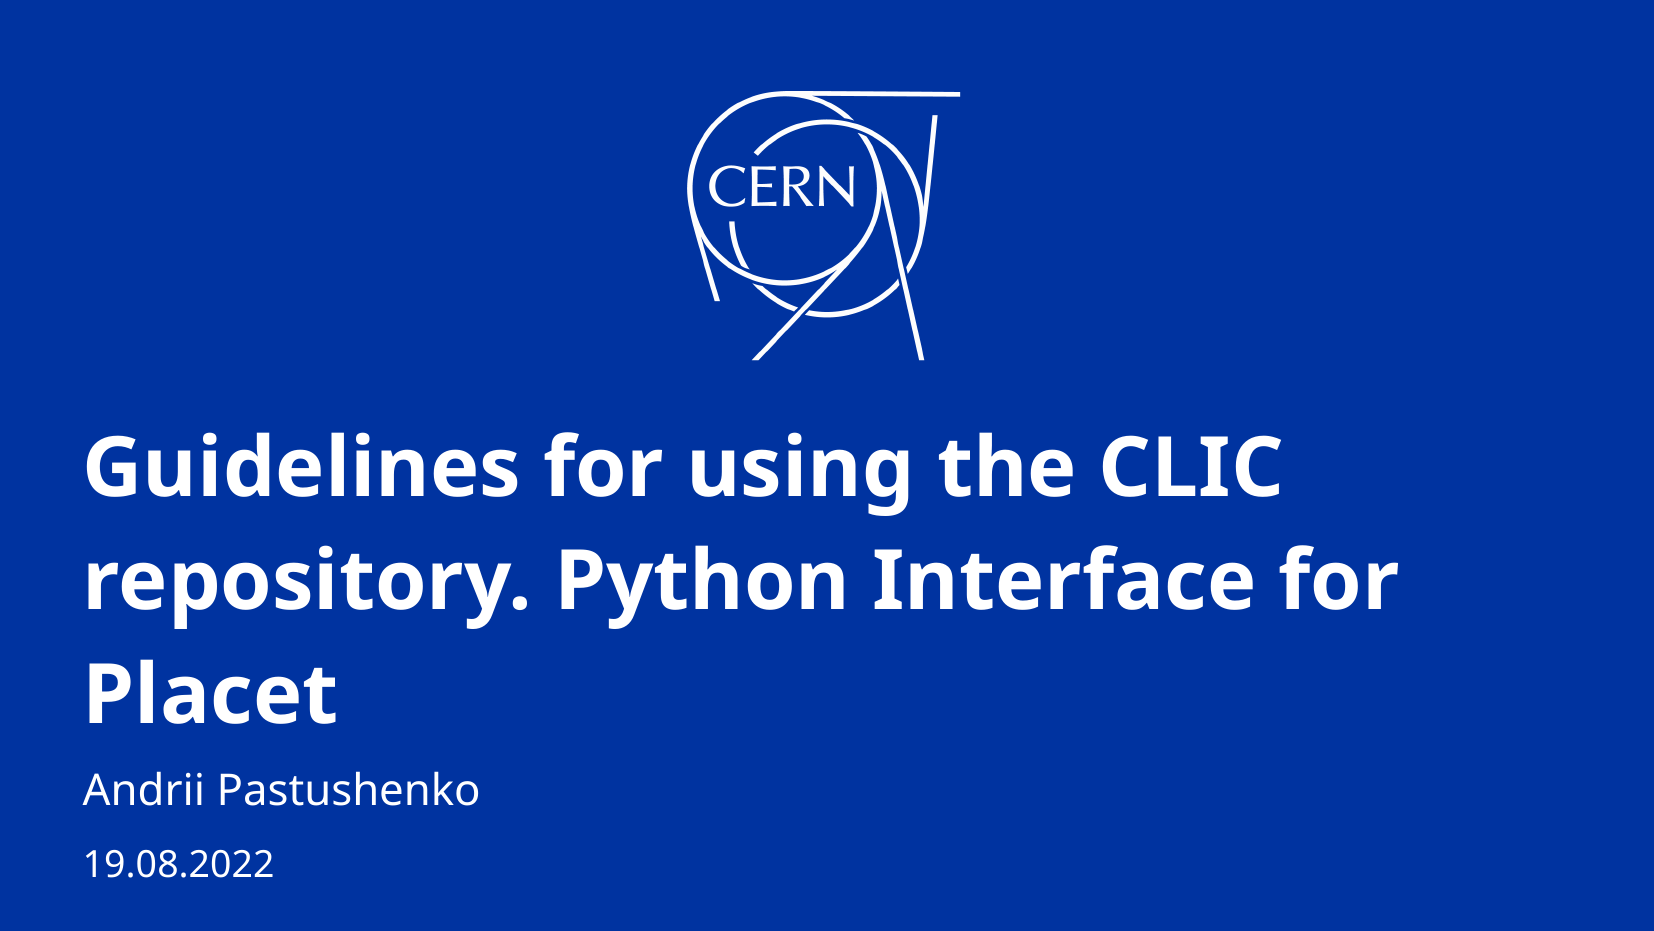

# Guidelines for using the CLIC repository. Python Interface for Placet
Andrii Pastushenko
19.08.2022